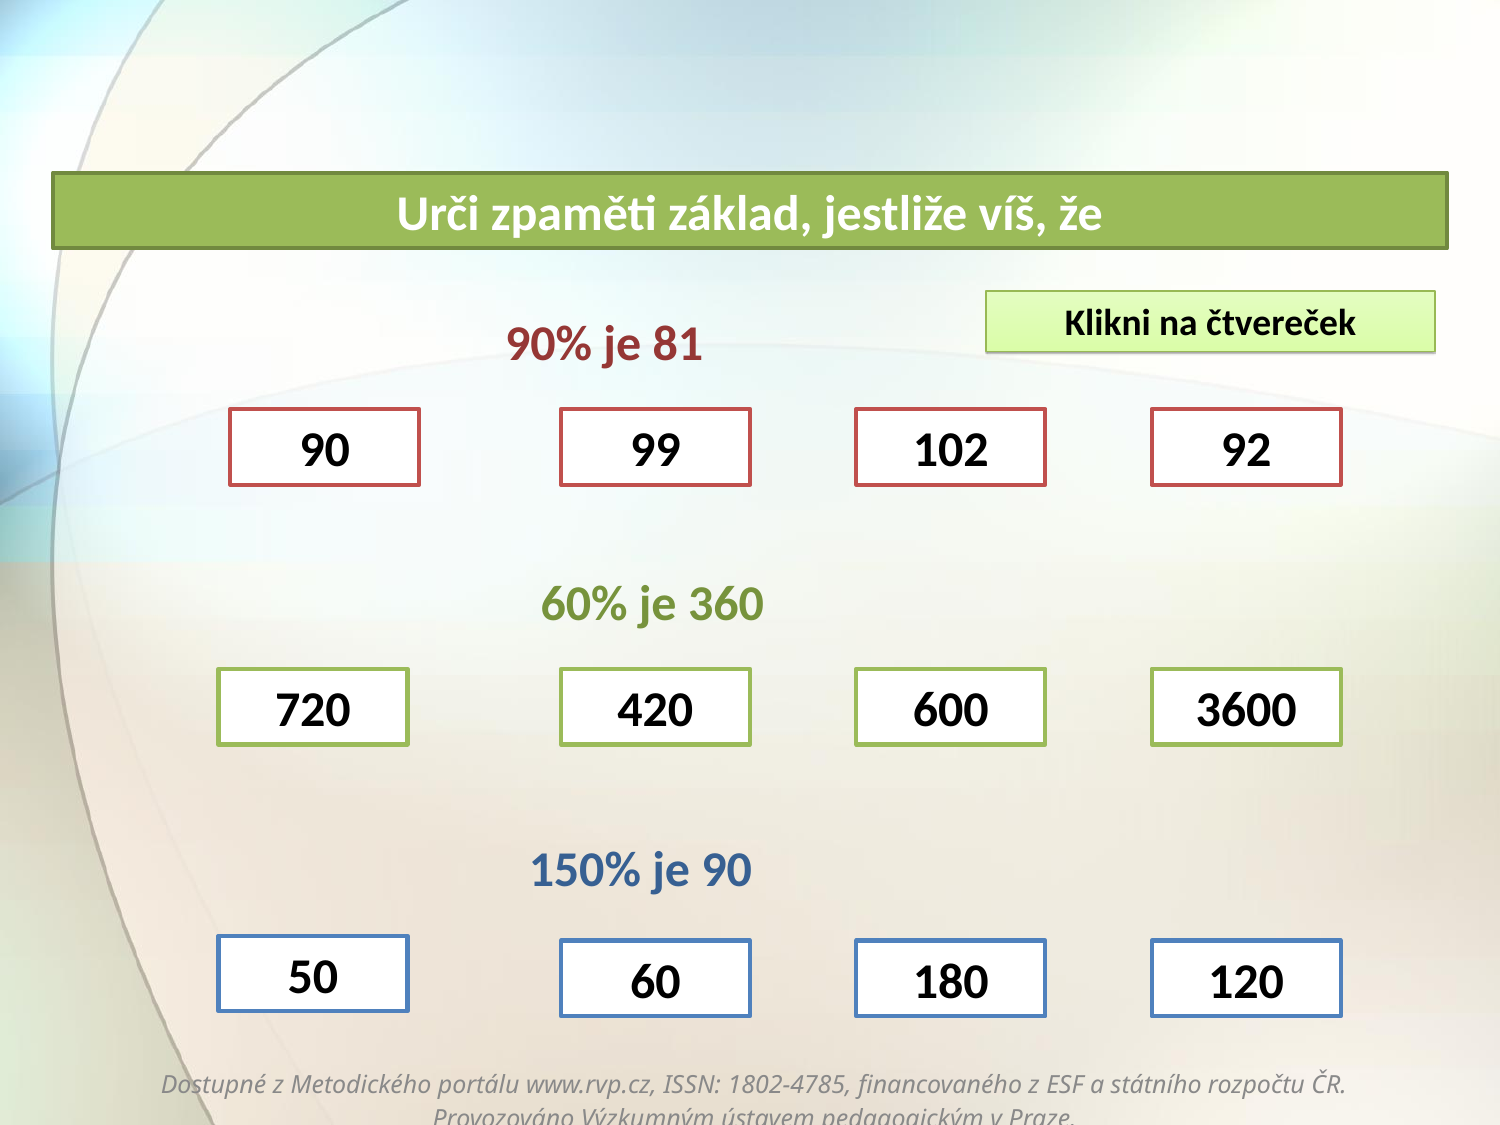

Urči zpaměti základ, jestliže víš, že
Klikni na čtvereček
90% je 81
90
99
102
92
60% je 360
720
420
600
3600
150% je 90
50
60
180
120